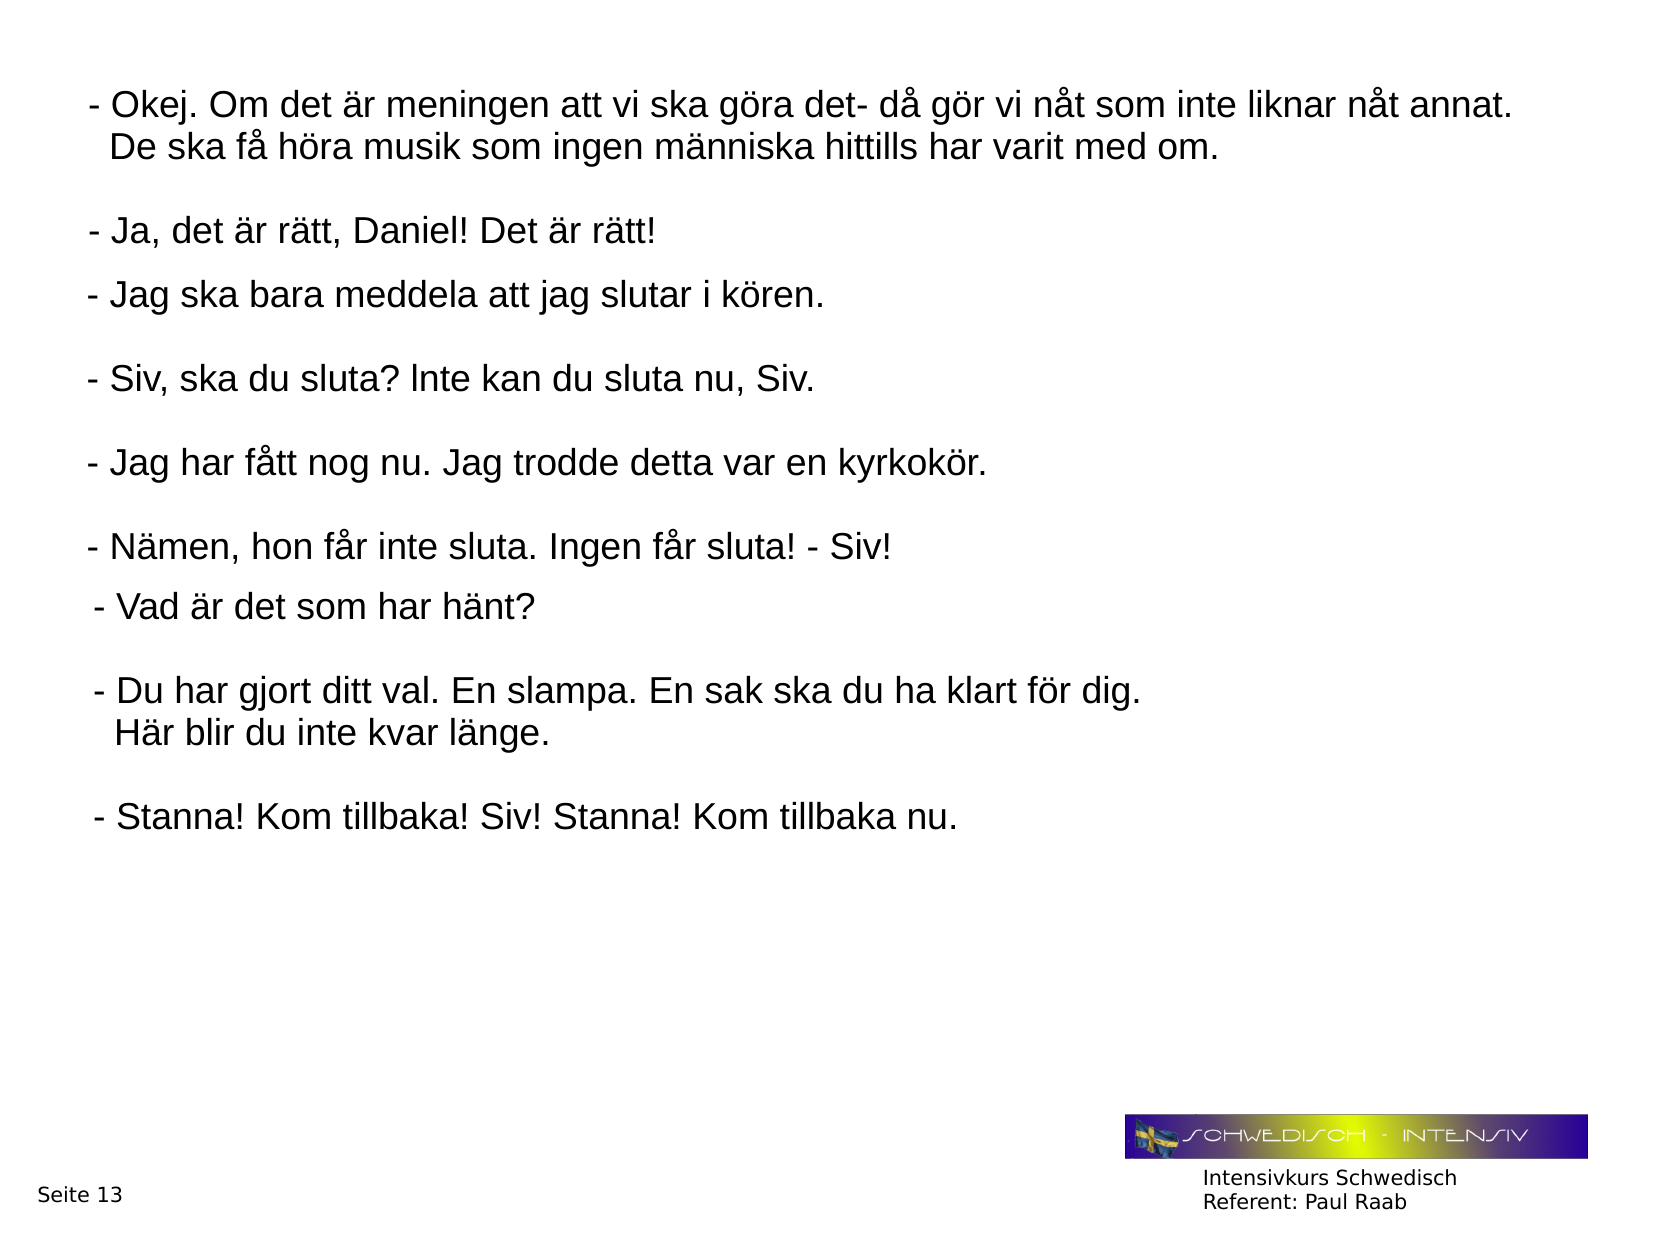

- Okej. Om det är meningen att vi ska göra det- då gör vi nåt som inte liknar nåt annat.
 De ska få höra musik som ingen människa hittills har varit med om.
- Ja, det är rätt, Daniel! Det är rätt!
- Jag ska bara meddela att jag slutar i kören.
- Siv, ska du sluta? lnte kan du sluta nu, Siv.
- Jag har fått nog nu. Jag trodde detta var en kyrkokör.
- Nämen, hon får inte sluta. Ingen får sluta! - Siv!
- Vad är det som har hänt?
- Du har gjort ditt val. En slampa. En sak ska du ha klart för dig.
 Här blir du inte kvar länge.
- Stanna! Kom tillbaka! Siv! Stanna! Kom tillbaka nu.